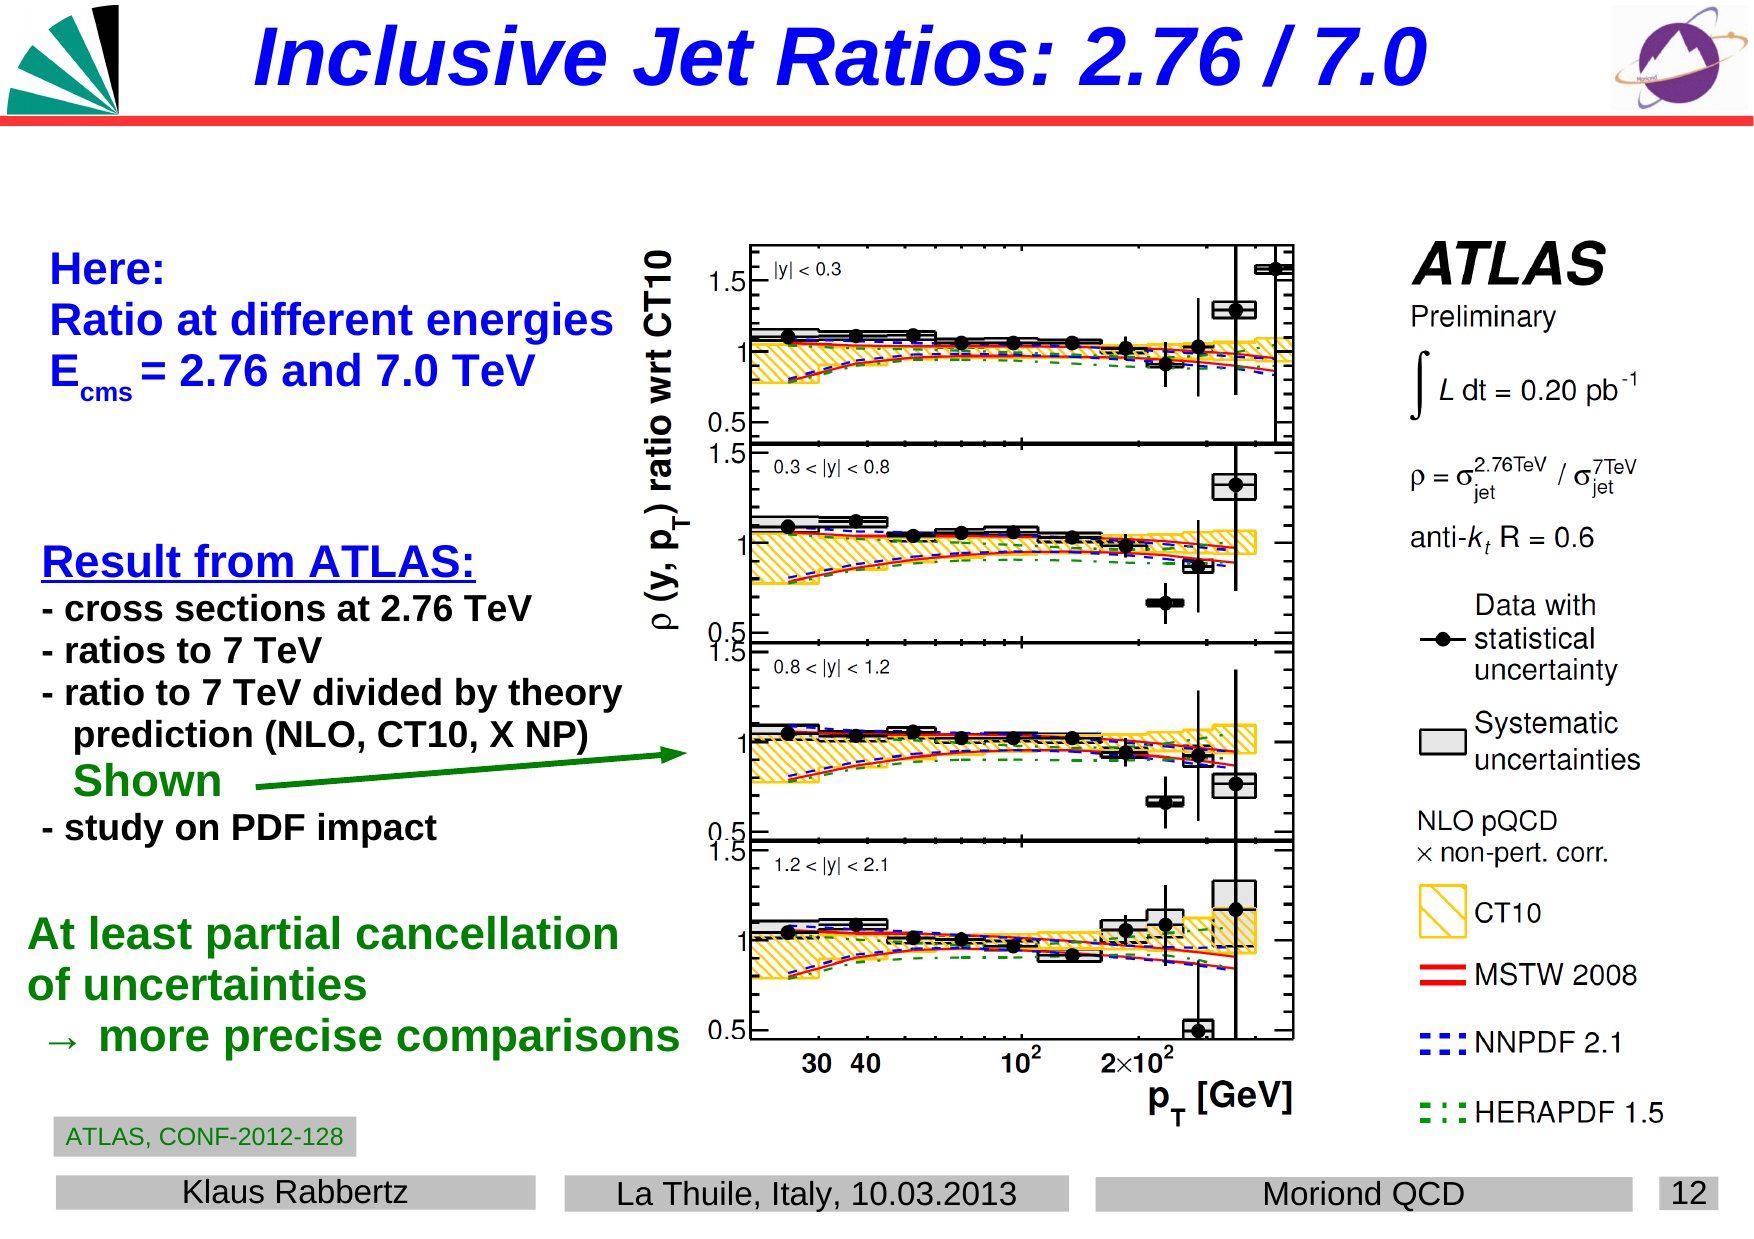

# Inclusive Jet Ratios: 2.76 / 7.0
Here:
Ratio at different energies
Ecms = 2.76 and 7.0 TeV
Result from ATLAS:
- cross sections at 2.76 TeV
- ratios to 7 TeV
- ratio to 7 TeV divided by theory
 prediction (NLO, CT10, X NP)
 Shown
- study on PDF impact
At least partial cancellation
of uncertainties
 → more precise comparisons
ATLAS, CONF-2012-128